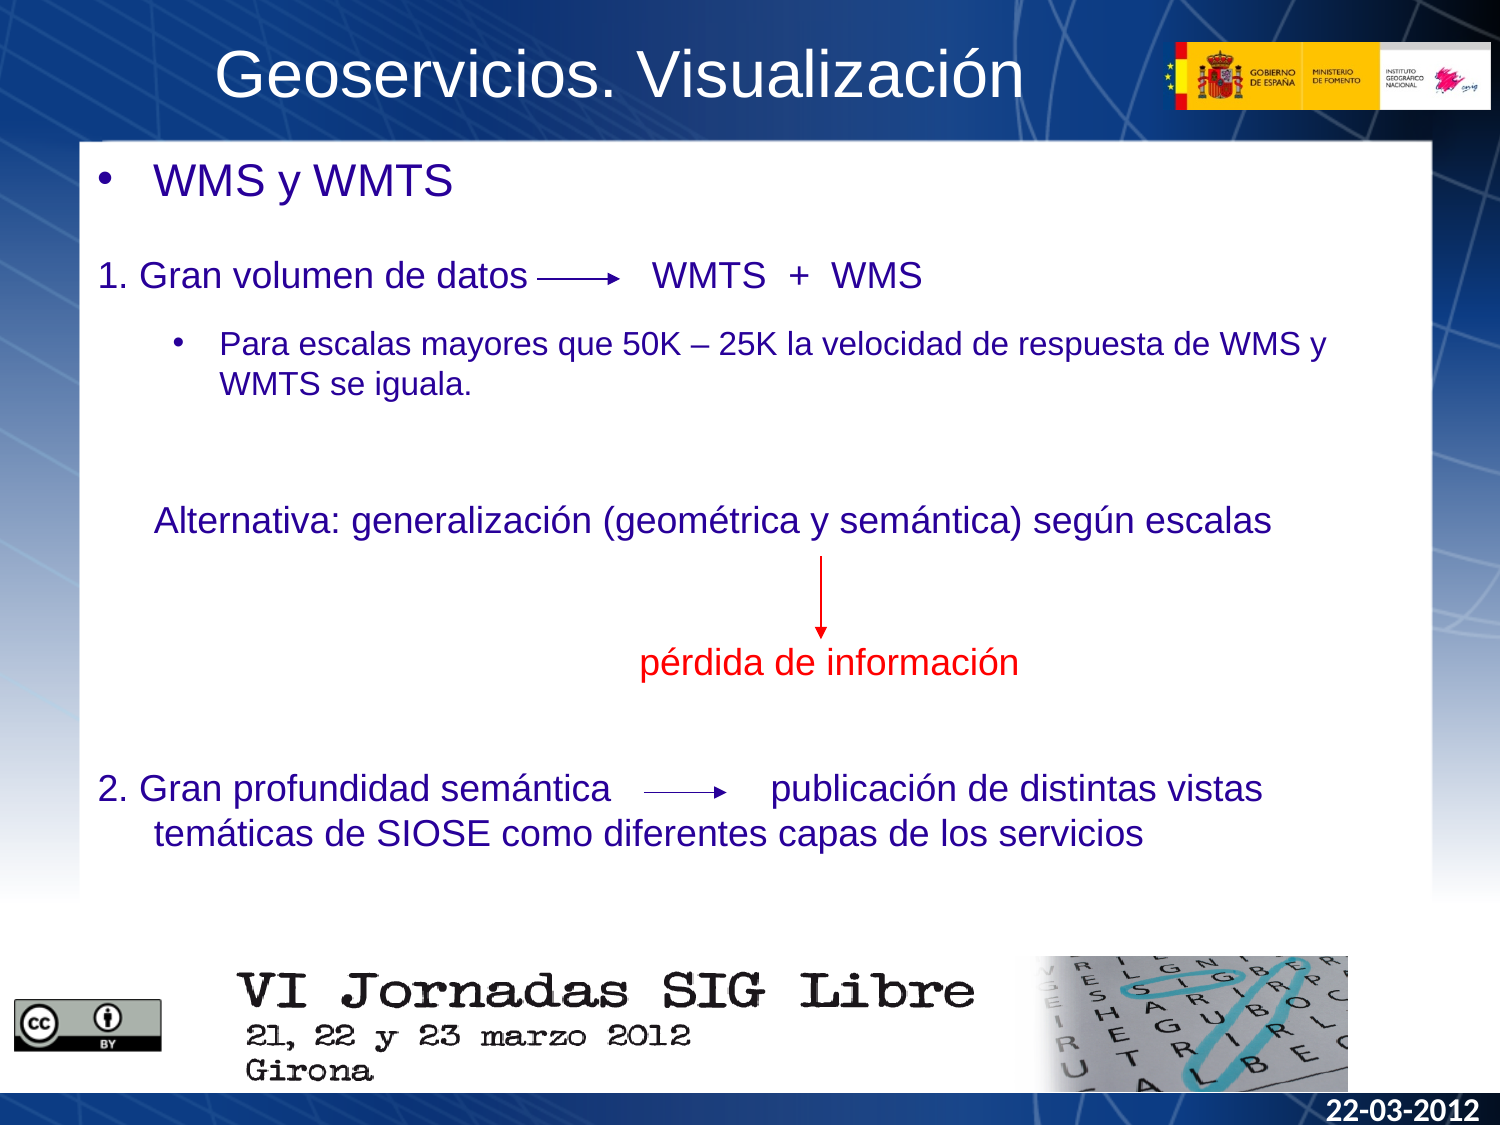

# Geoservicios. Visualización
WMS y WMTS
1. Gran volumen de datos	 WMTS	 perdemos GetFeatureInfo
Para escalas mayores que 50K – 25K la velocidad de respuesta de WMS y WMTS se iguala.
	Alternativa: generalización (geométrica y semántica) según escalas
 pérdida de información
+ WMS
2. Gran profundidad semántica	 publicación de distintas vistas temáticas de SIOSE como diferentes capas de los servicios